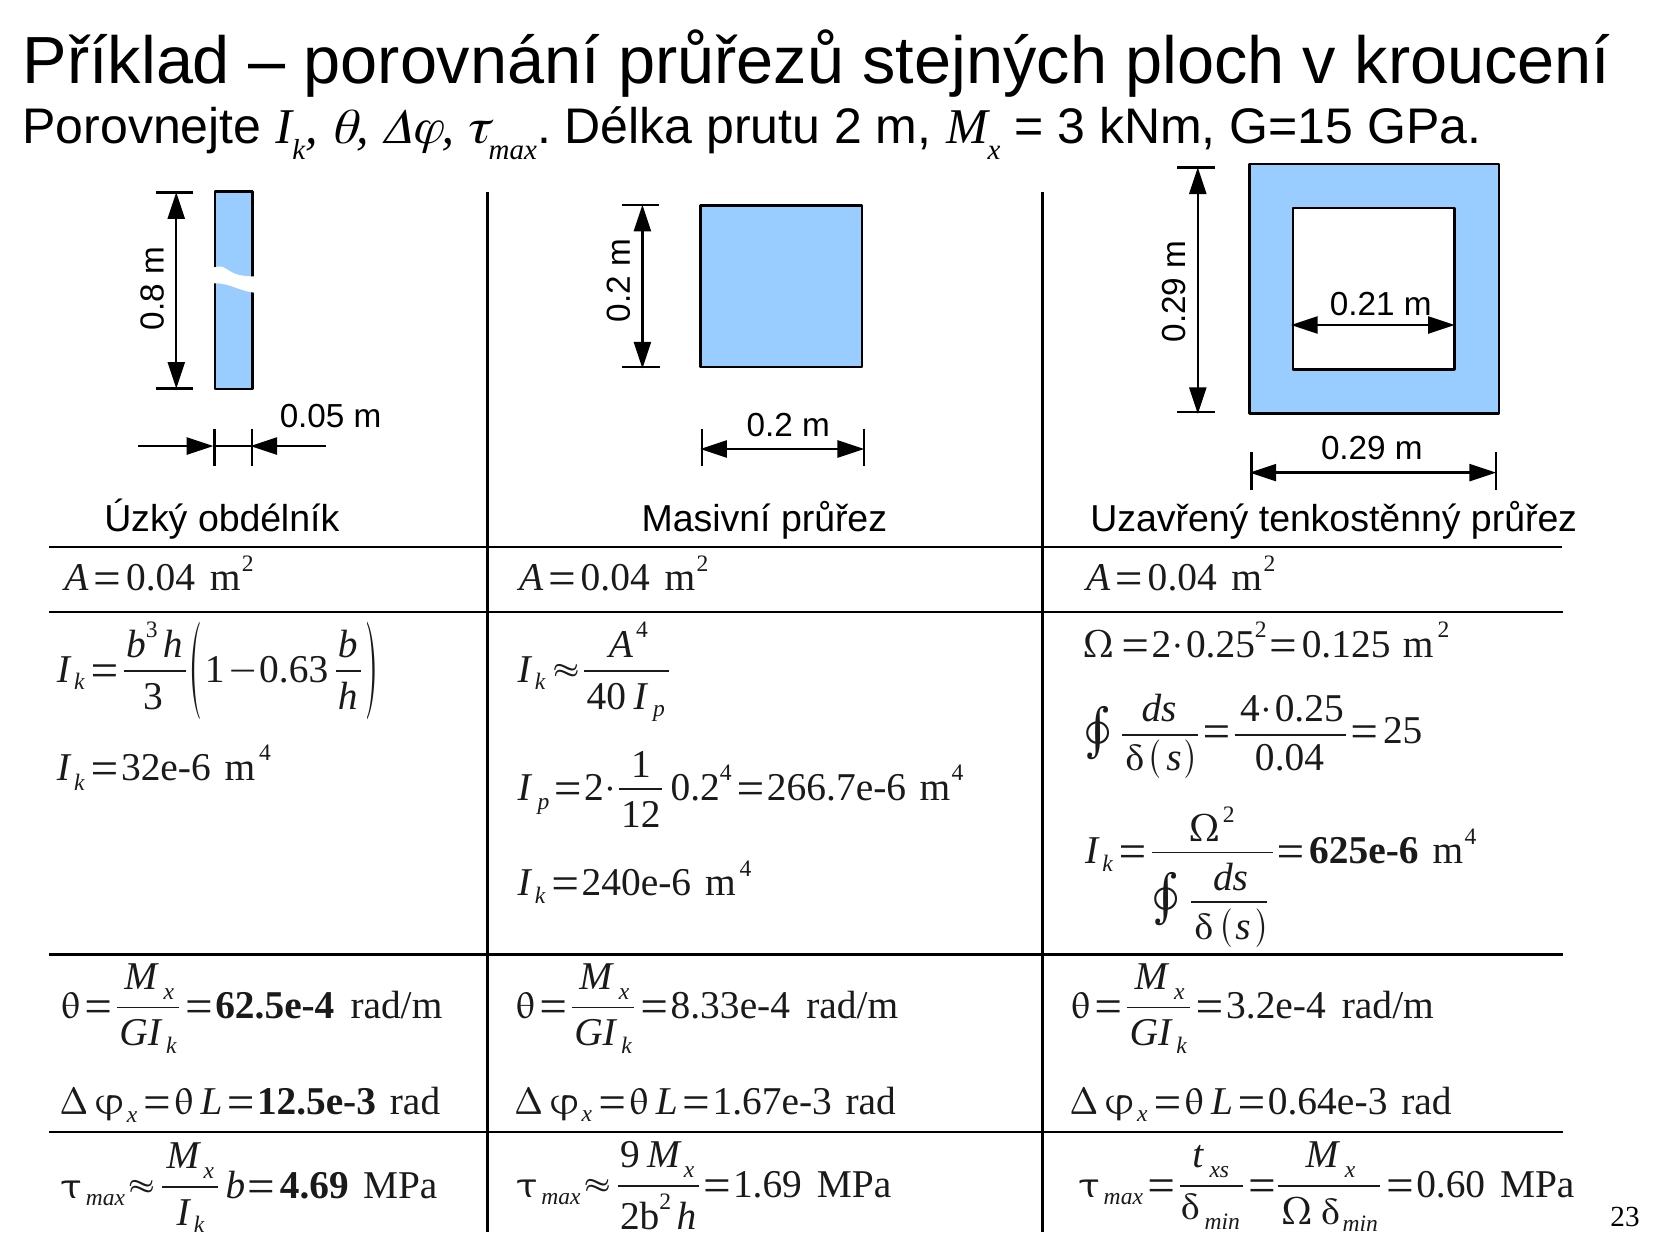

# Příklad – porovnání průřezů stejných ploch v kroucení
Porovnejte Ik, q, Dj, tmax. Délka prutu 2 m, Mx = 3 kNm, G=15 GPa.
0.2 m
0.8 m
0.29 m
0.21 m
0.05 m
0.2 m
0.29 m
Uzavřený tenkostěnný průřez
Masivní průřez
Úzký obdélník
23